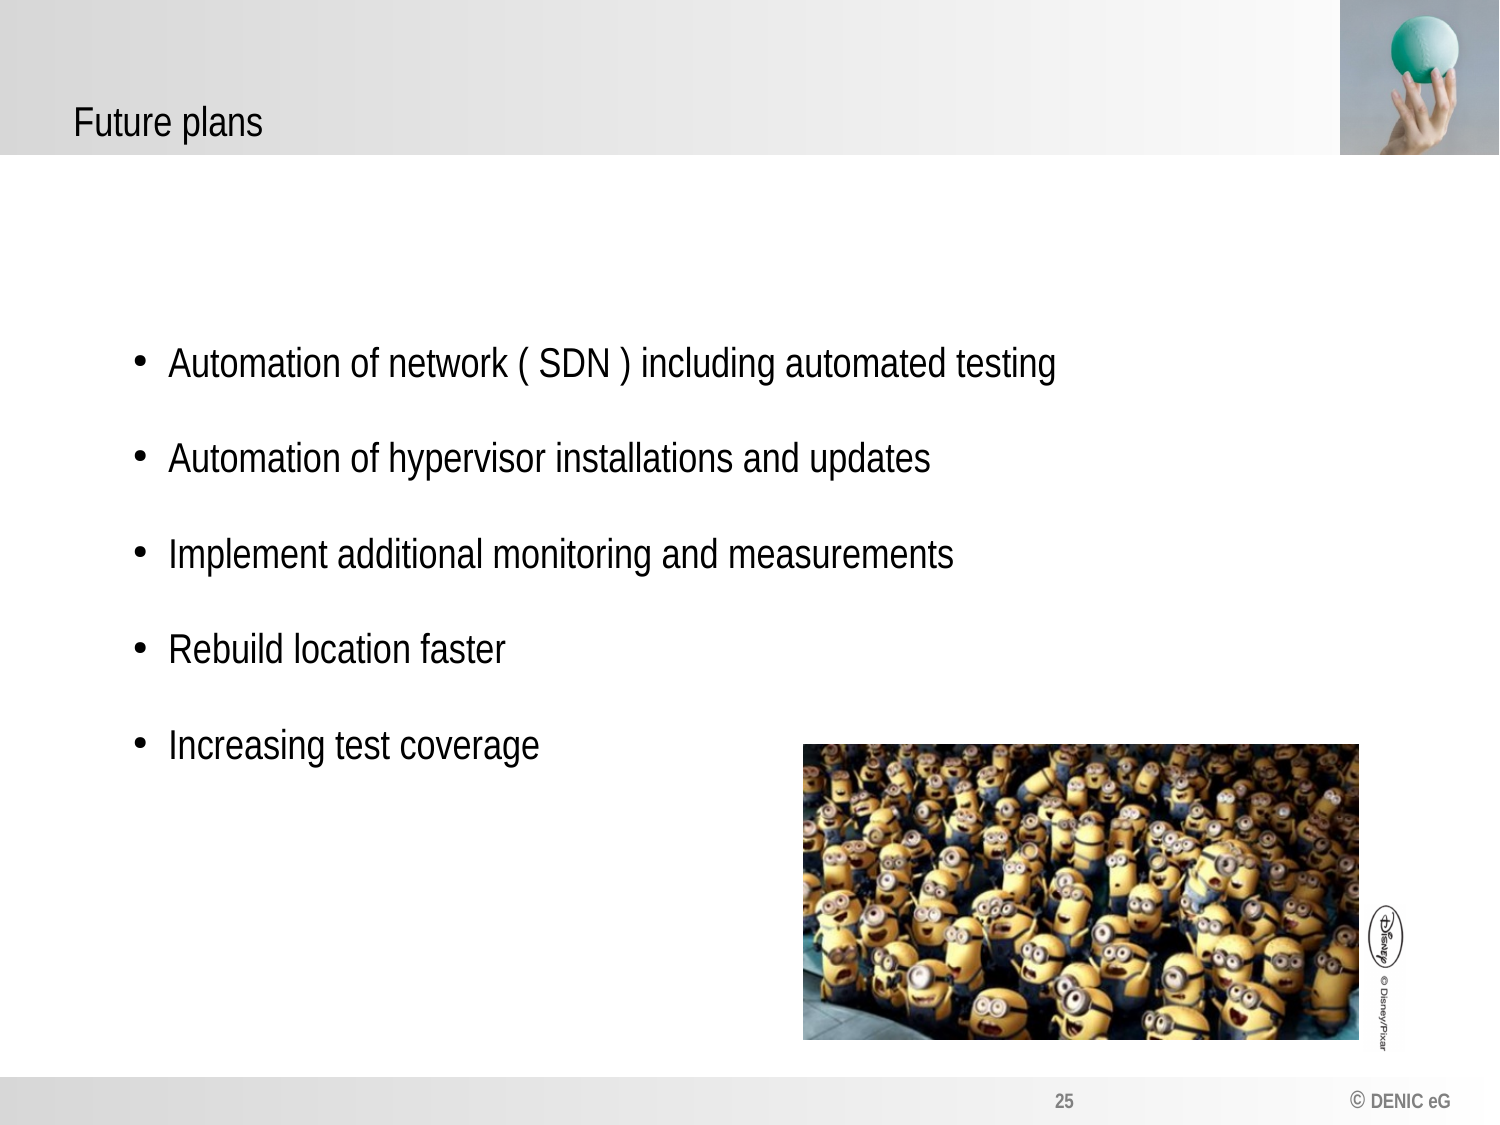

Future plans
Automation of network ( SDN ) including automated testing
Automation of hypervisor installations and updates
Implement additional monitoring and measurements
Rebuild location faster
Increasing test coverage
 © DENIC eG